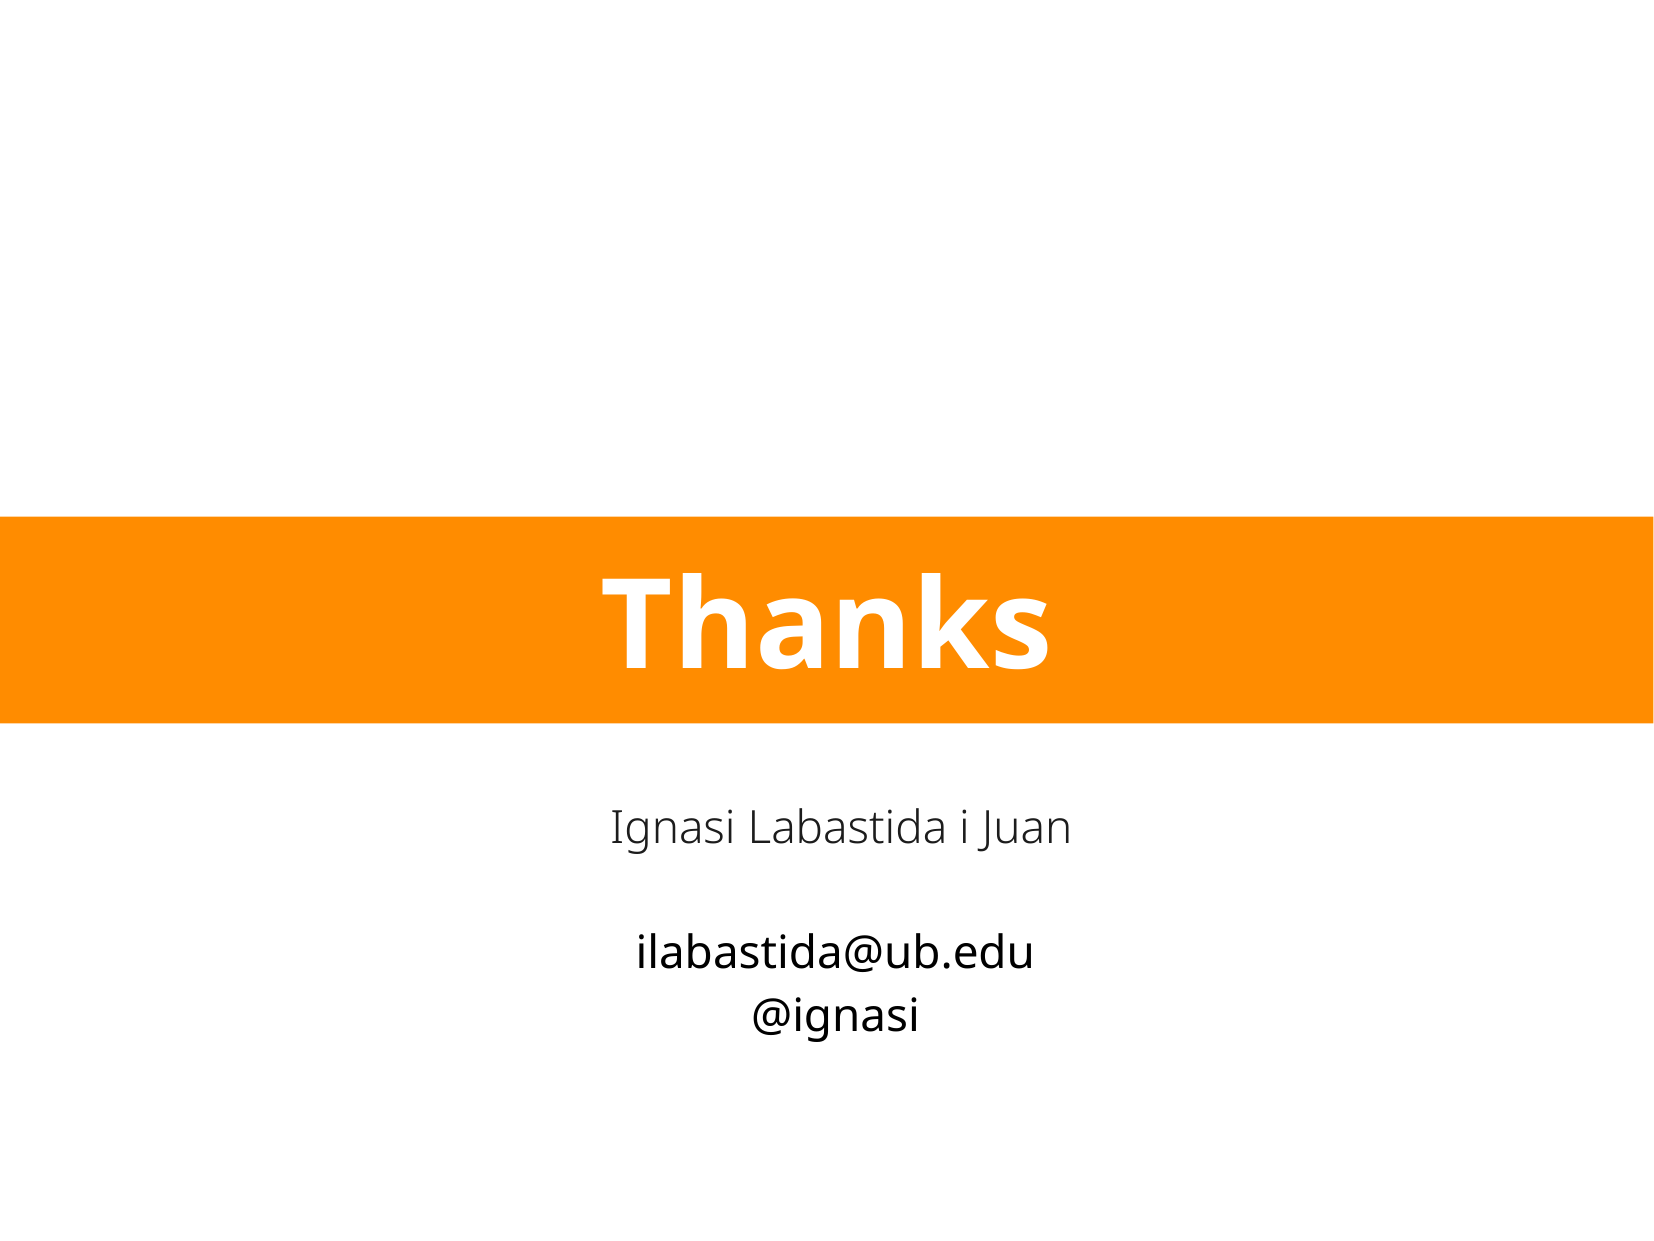

# Thanks
Ignasi Labastida i Juan
ilabastida@ub.edu
@ignasi